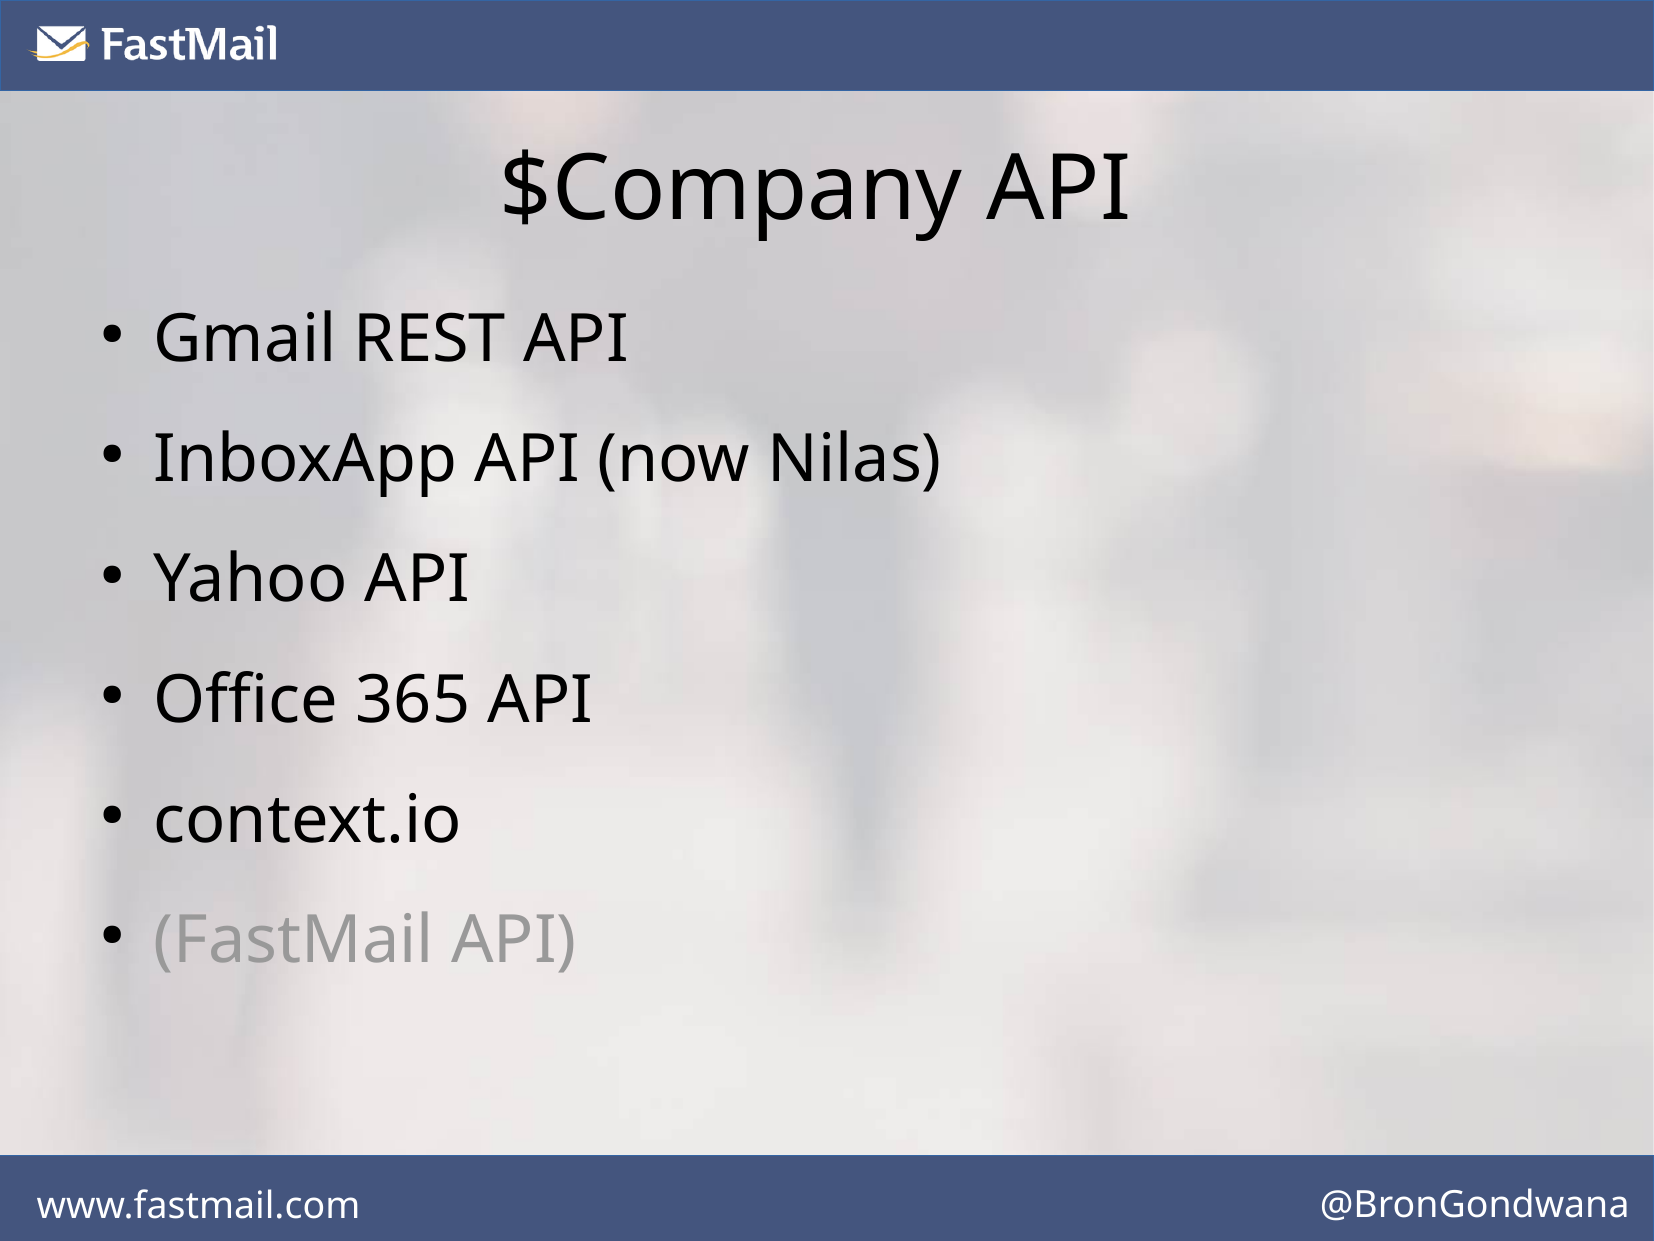

# $Company API
Gmail REST API
InboxApp API (now Nilas)
Yahoo API
Office 365 API
context.io
(FastMail API)